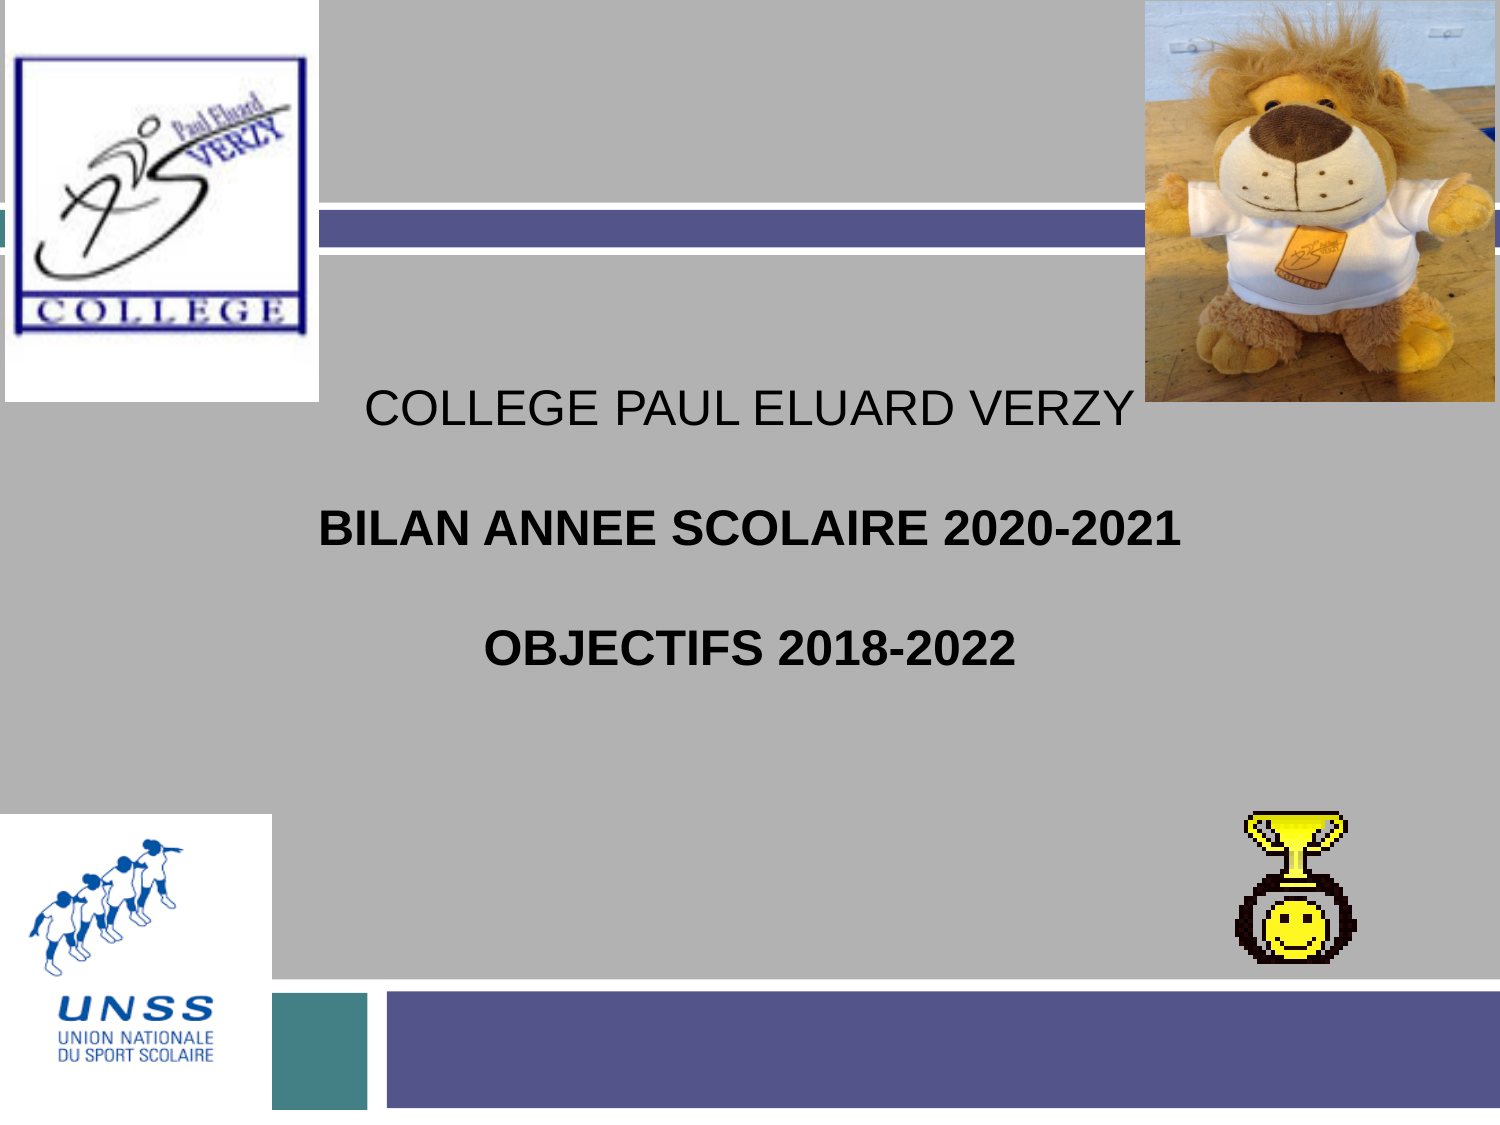

# COLLEGE PAUL ELUARD VERZY
BILAN ANNEE SCOLAIRE 2020-2021
OBJECTIFS 2018-2022